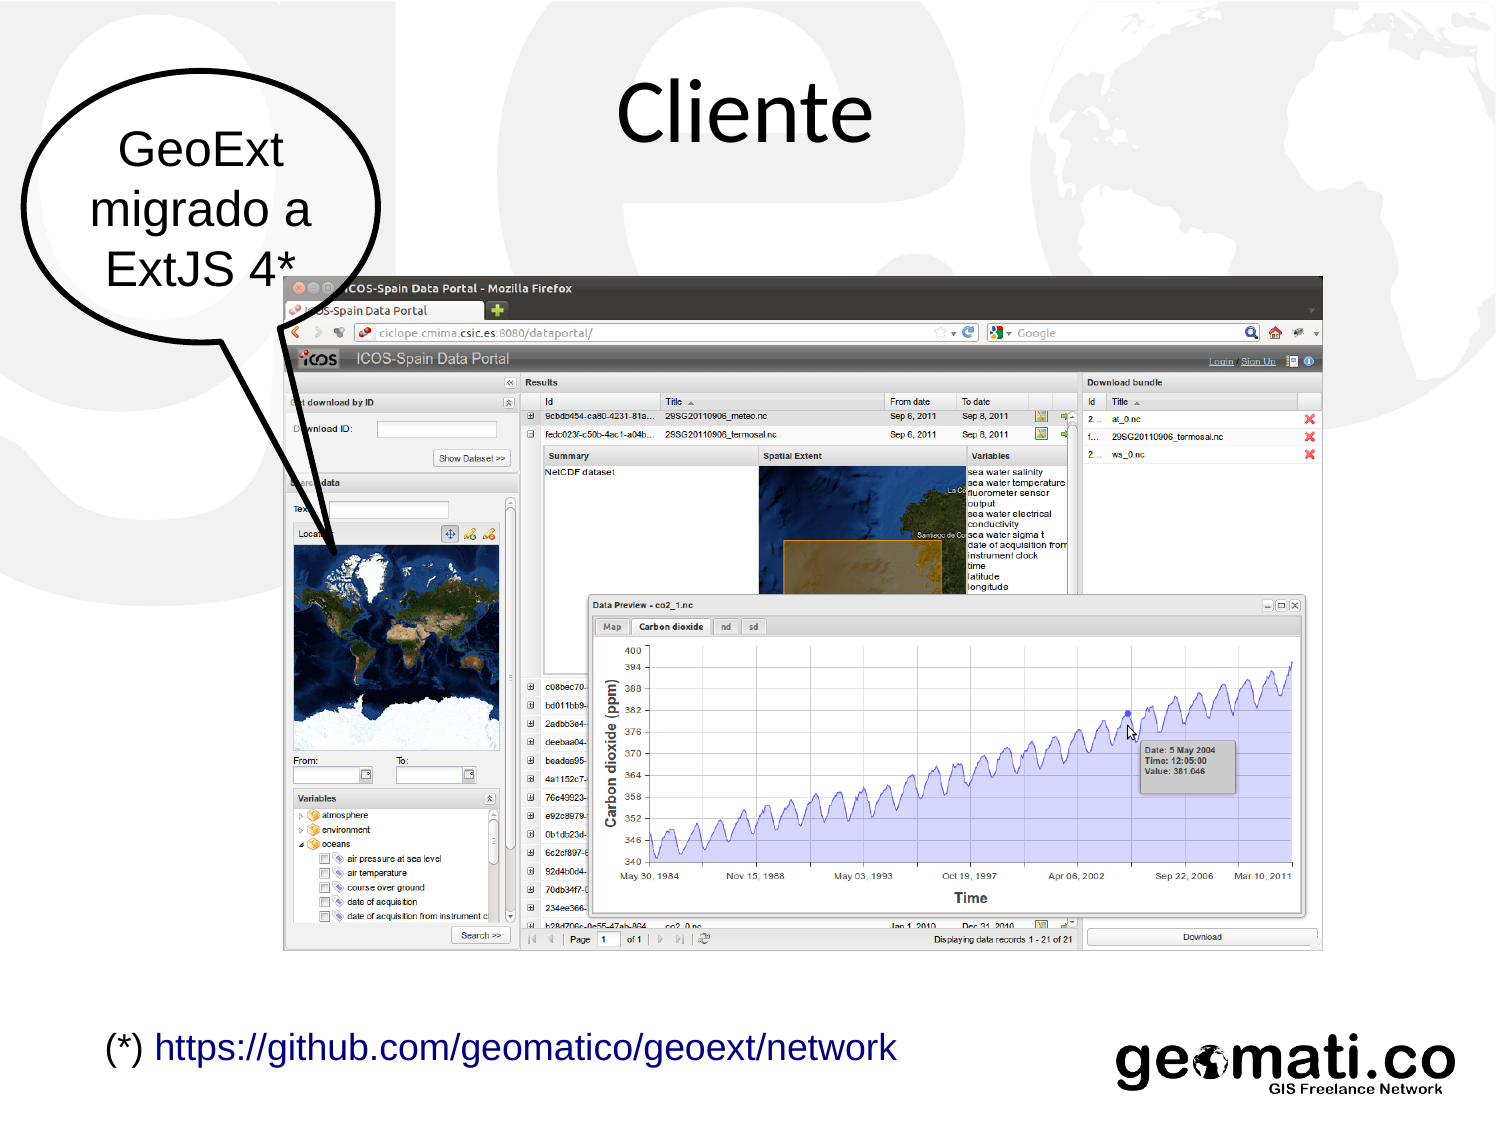

# Cliente
GeoExt
migrado a
ExtJS 4*
(*) https://github.com/geomatico/geoext/network